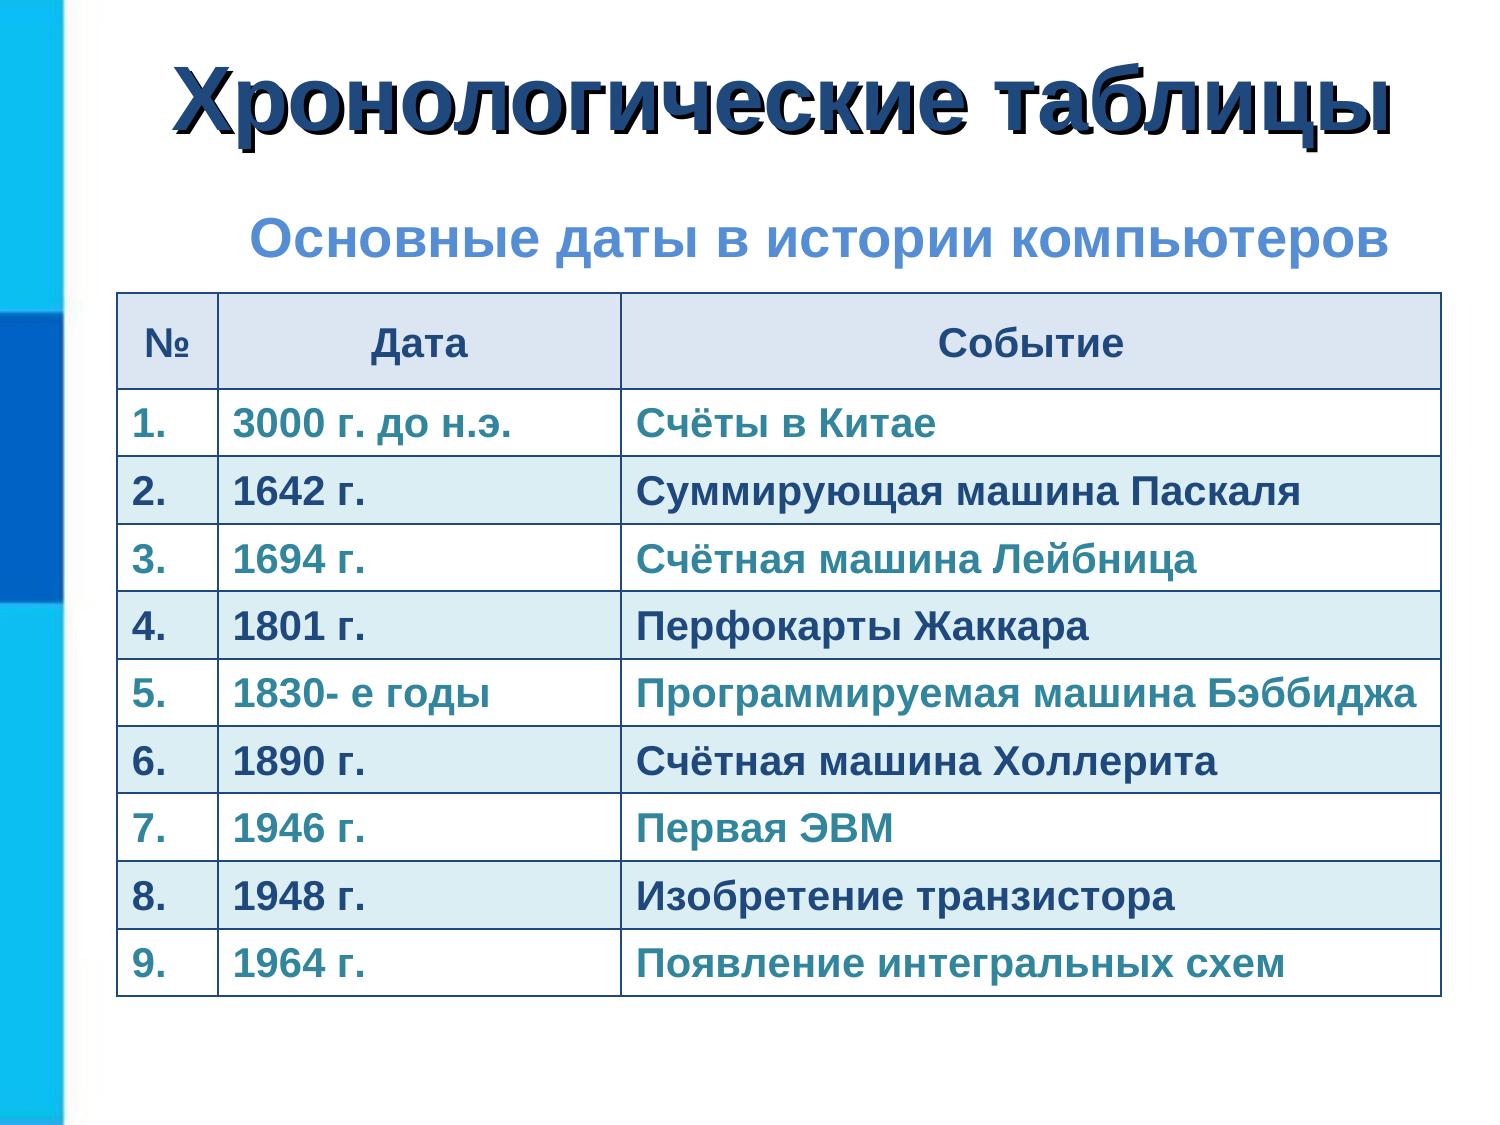

# Хронологические таблицы
Основные даты в истории компьютеров
| № | Дата | Событие |
| --- | --- | --- |
| 1. | 3000 г. до н.э. | Счёты в Китае |
| 2. | 1642 г. | Суммирующая машина Паскаля |
| 3. | 1694 г. | Счётная машина Лейбница |
| 4. | 1801 г. | Перфокарты Жаккара |
| 5. | 1830- е годы | Программируемая машина Бэббиджа |
| 6. | 1890 г. | Счётная машина Холлерита |
| 7. | 1946 г. | Первая ЭВМ |
| 8. | 1948 г. | Изобретение транзистора |
| 9. | 1964 г. | Появление интегральных схем |